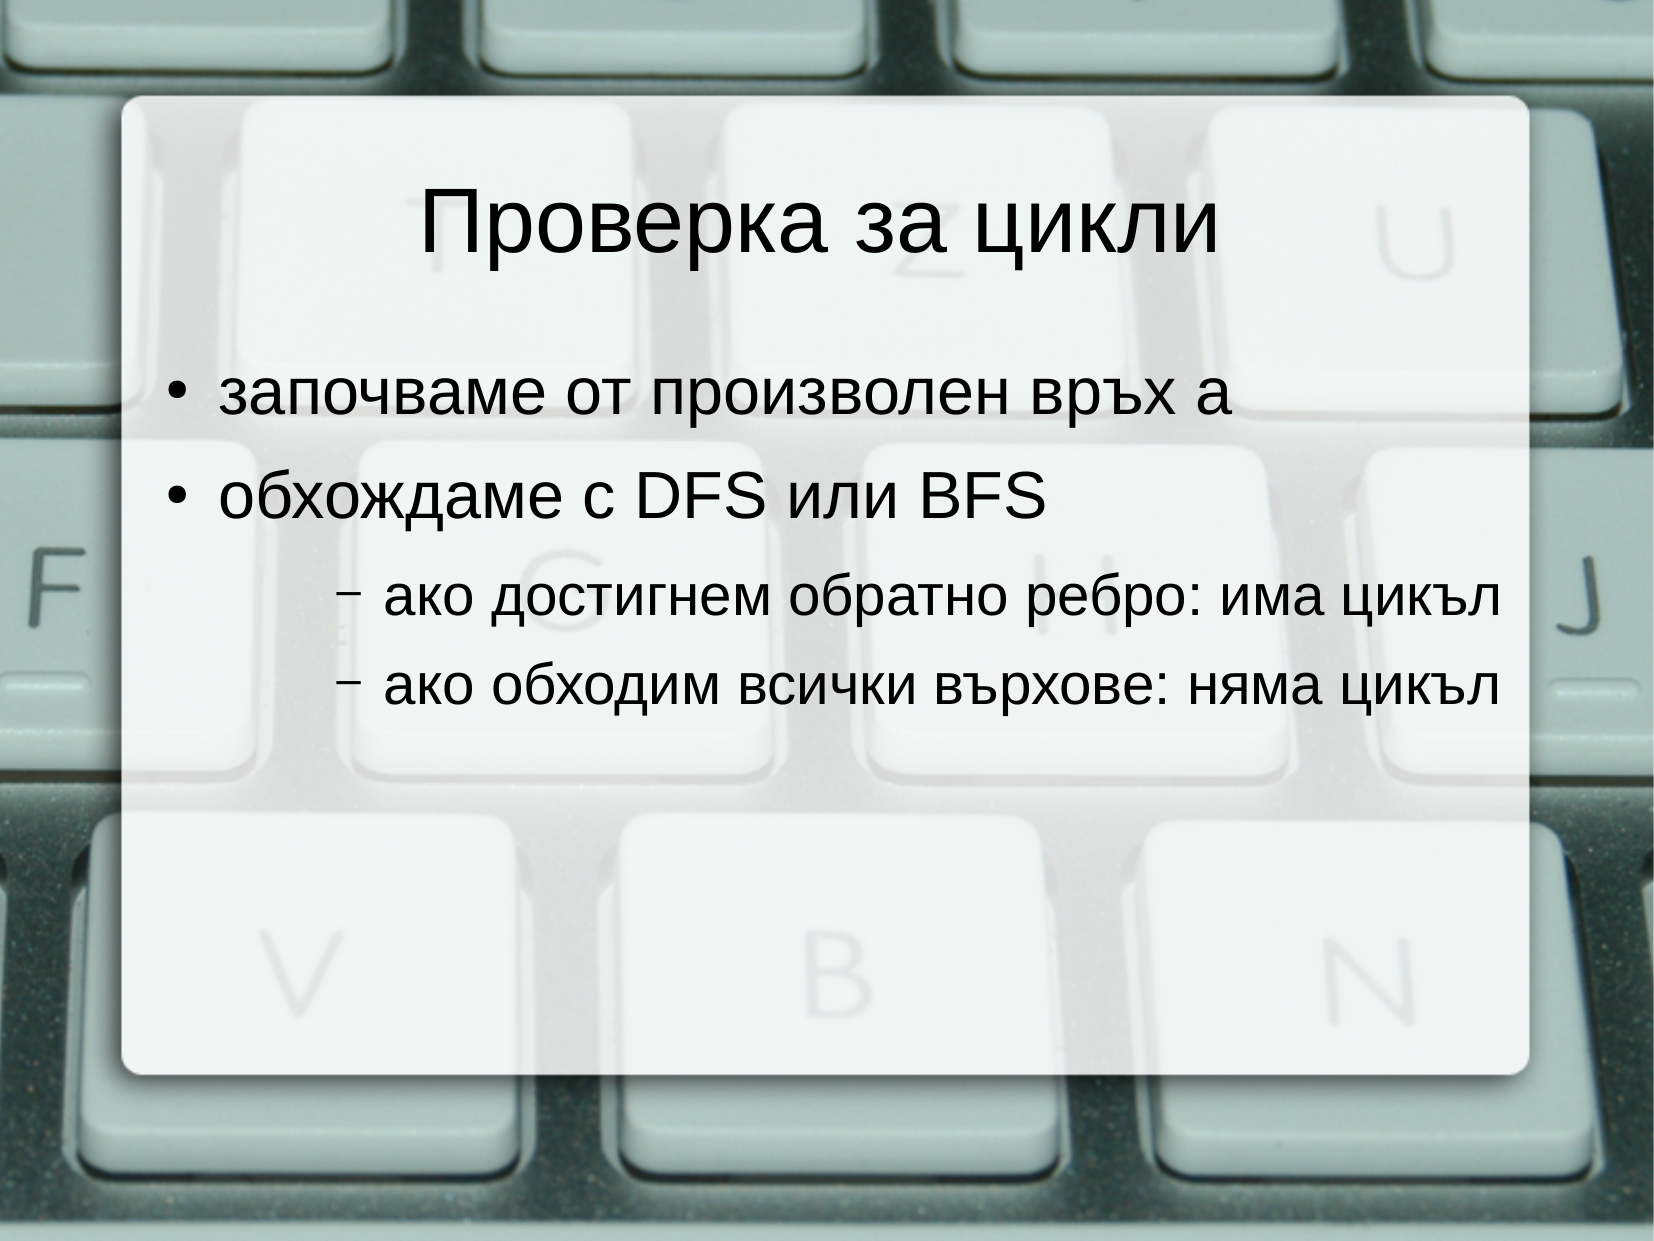

# Проверка за цикли
започваме от произволен връх a
обхождаме с DFS или BFS
ако достигнем обратно ребро: има цикъл
ако обходим всички върхове: няма цикъл